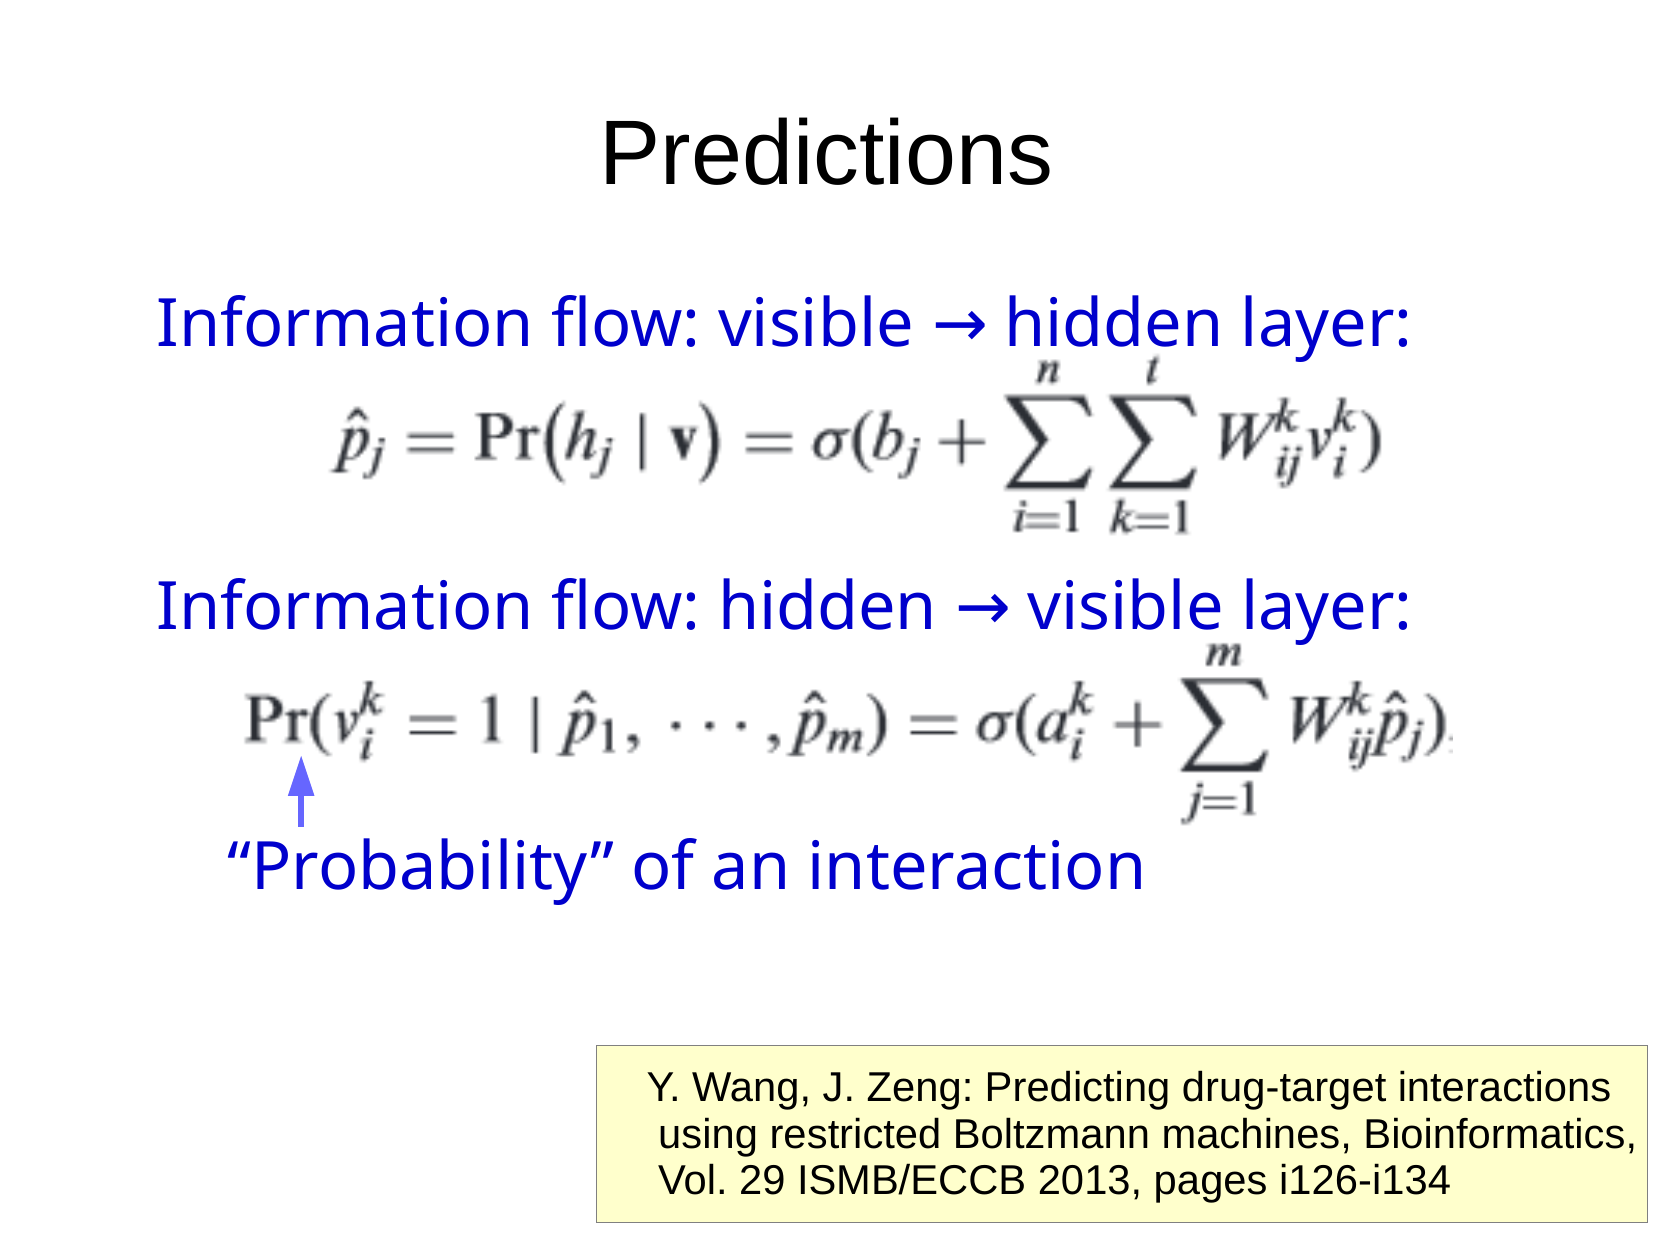

# Predictions
Information flow: visible → hidden layer:
Information flow: hidden → visible layer:
“Probability” of an interaction
Y. Wang, J. Zeng: Predicting drug-target interactions
 using restricted Boltzmann machines, Bioinformatics,
 Vol. 29 ISMB/ECCB 2013, pages i126-i134